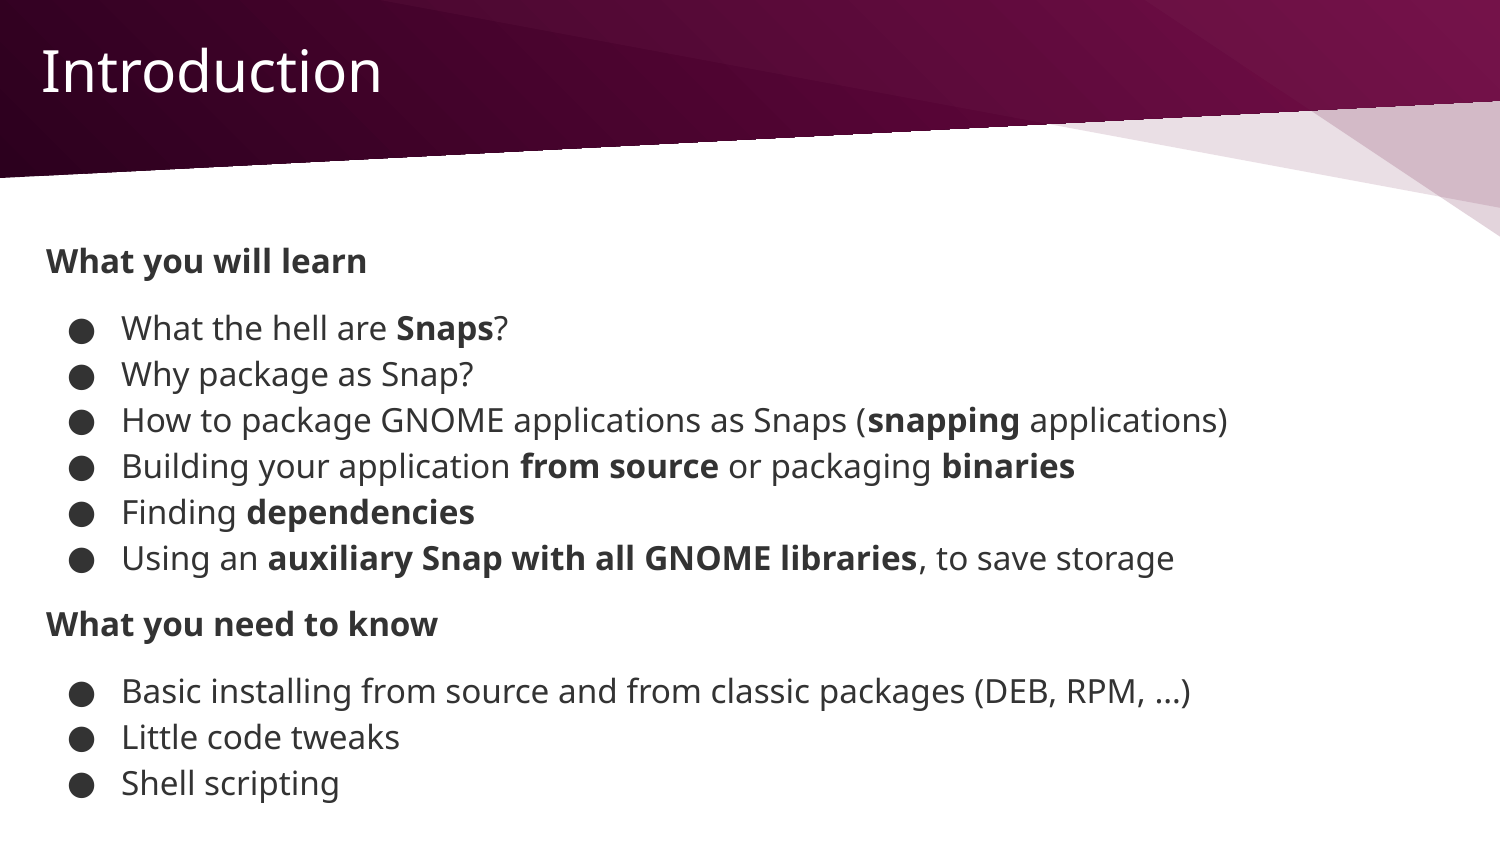

Introduction
# What you will learn
What the hell are Snaps?
Why package as Snap?
How to package GNOME applications as Snaps (snapping applications)
Building your application from source or packaging binaries
Finding dependencies
Using an auxiliary Snap with all GNOME libraries, to save storage
What you need to know
Basic installing from source and from classic packages (DEB, RPM, …)
Little code tweaks
Shell scripting